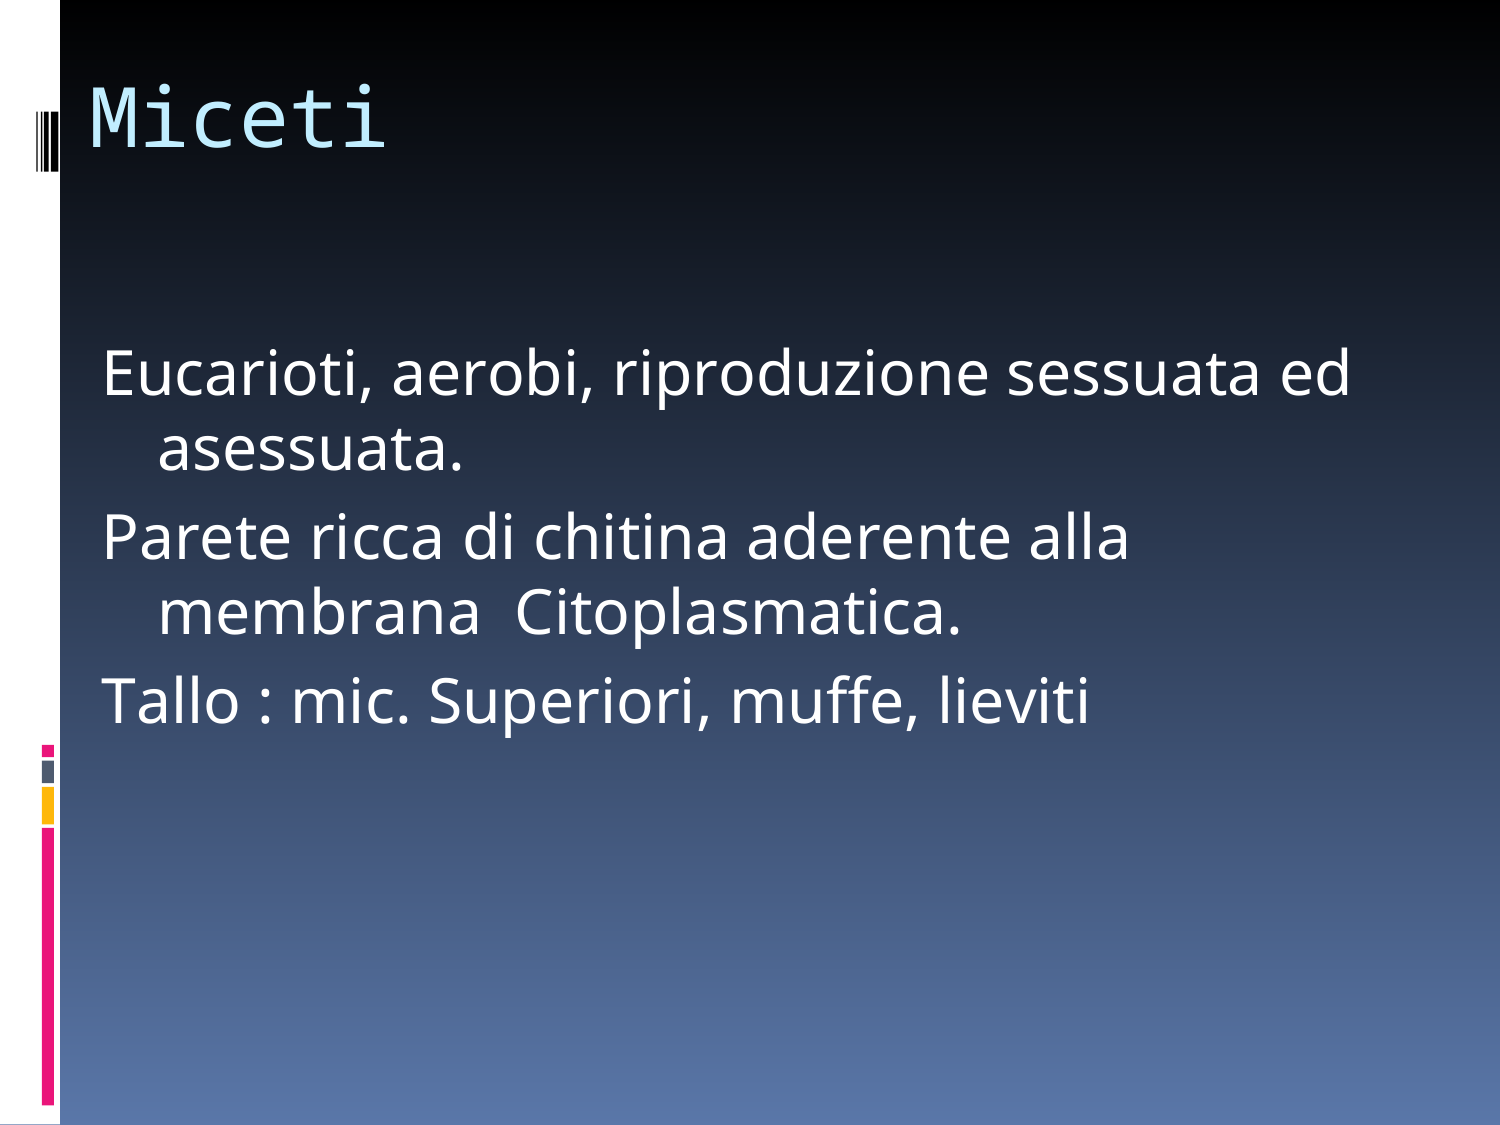

# Miceti
Eucarioti, aerobi, riproduzione sessuata ed asessuata.
Parete ricca di chitina aderente alla membrana Citoplasmatica.
Tallo : mic. Superiori, muffe, lieviti